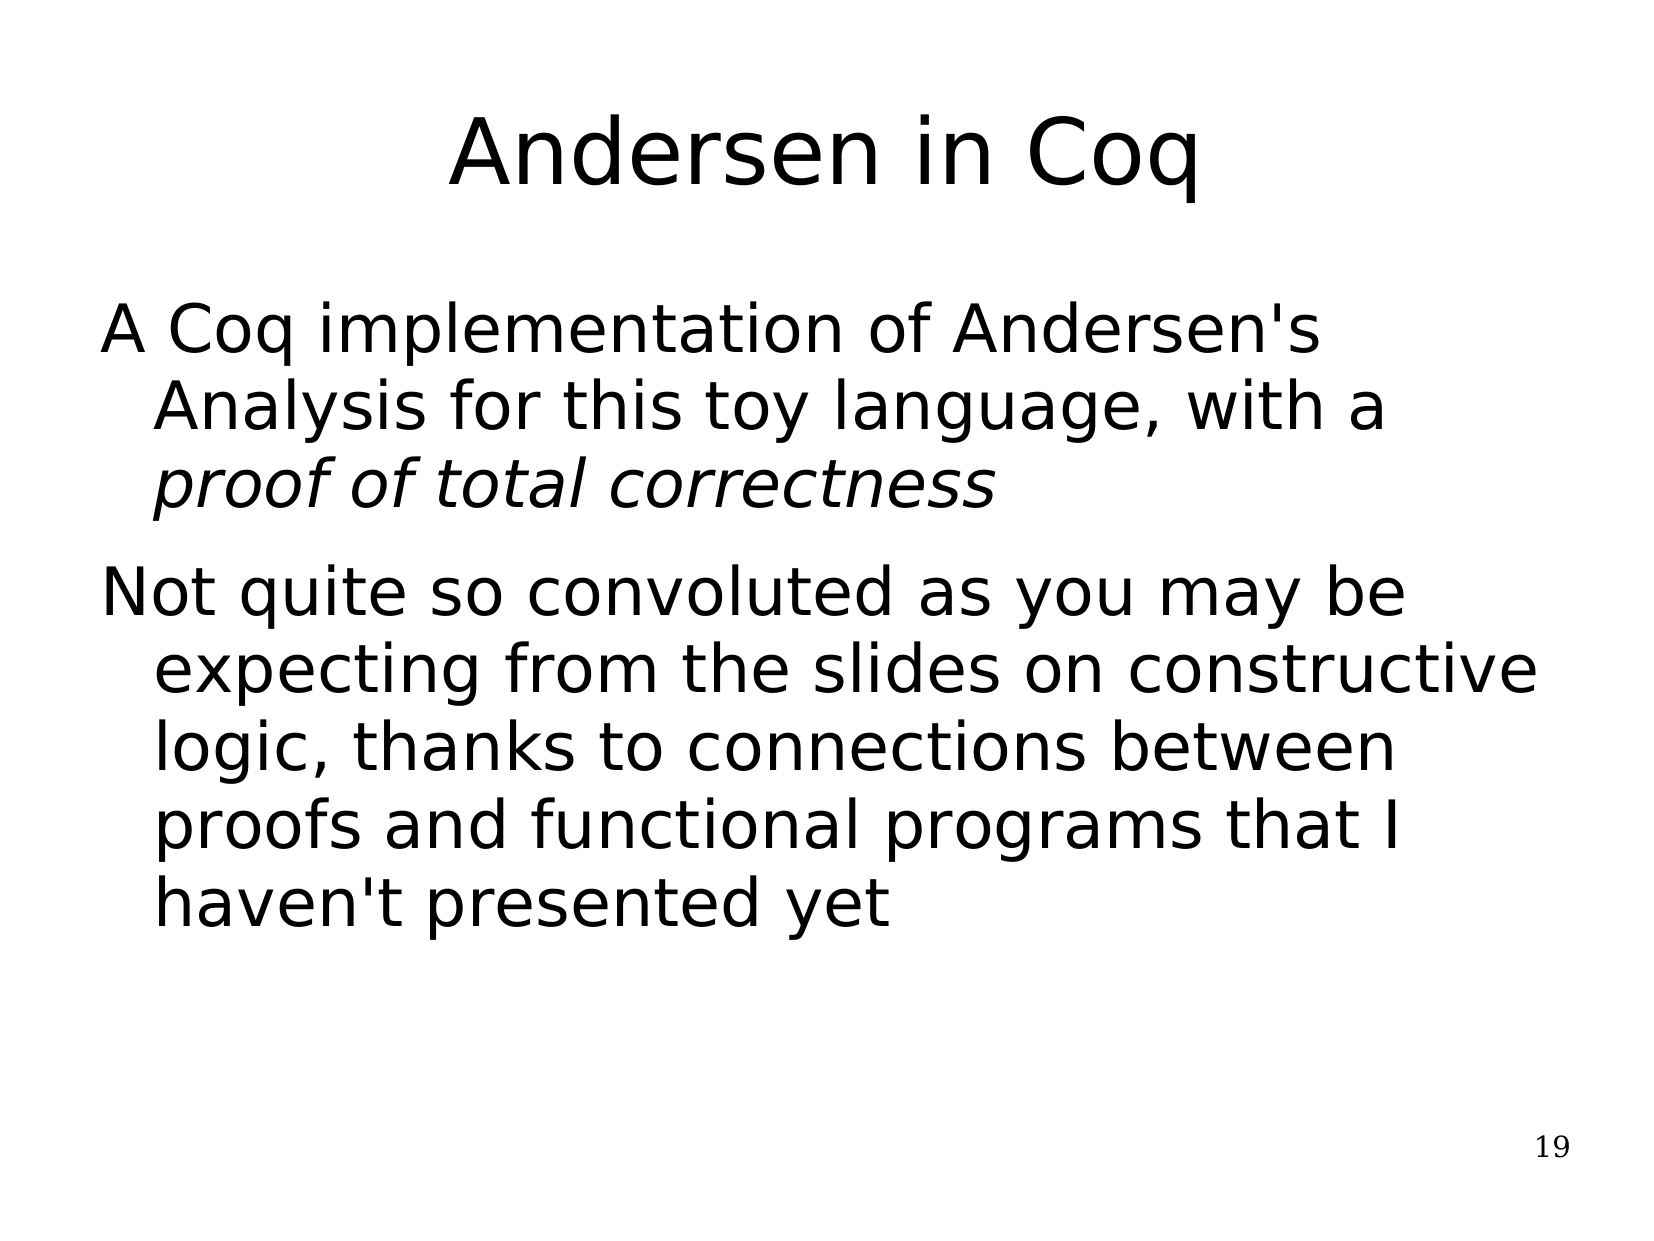

# Andersen in Coq
A Coq implementation of Andersen's Analysis for this toy language, with a proof of total correctness
Not quite so convoluted as you may be expecting from the slides on constructive logic, thanks to connections between proofs and functional programs that I haven't presented yet
19